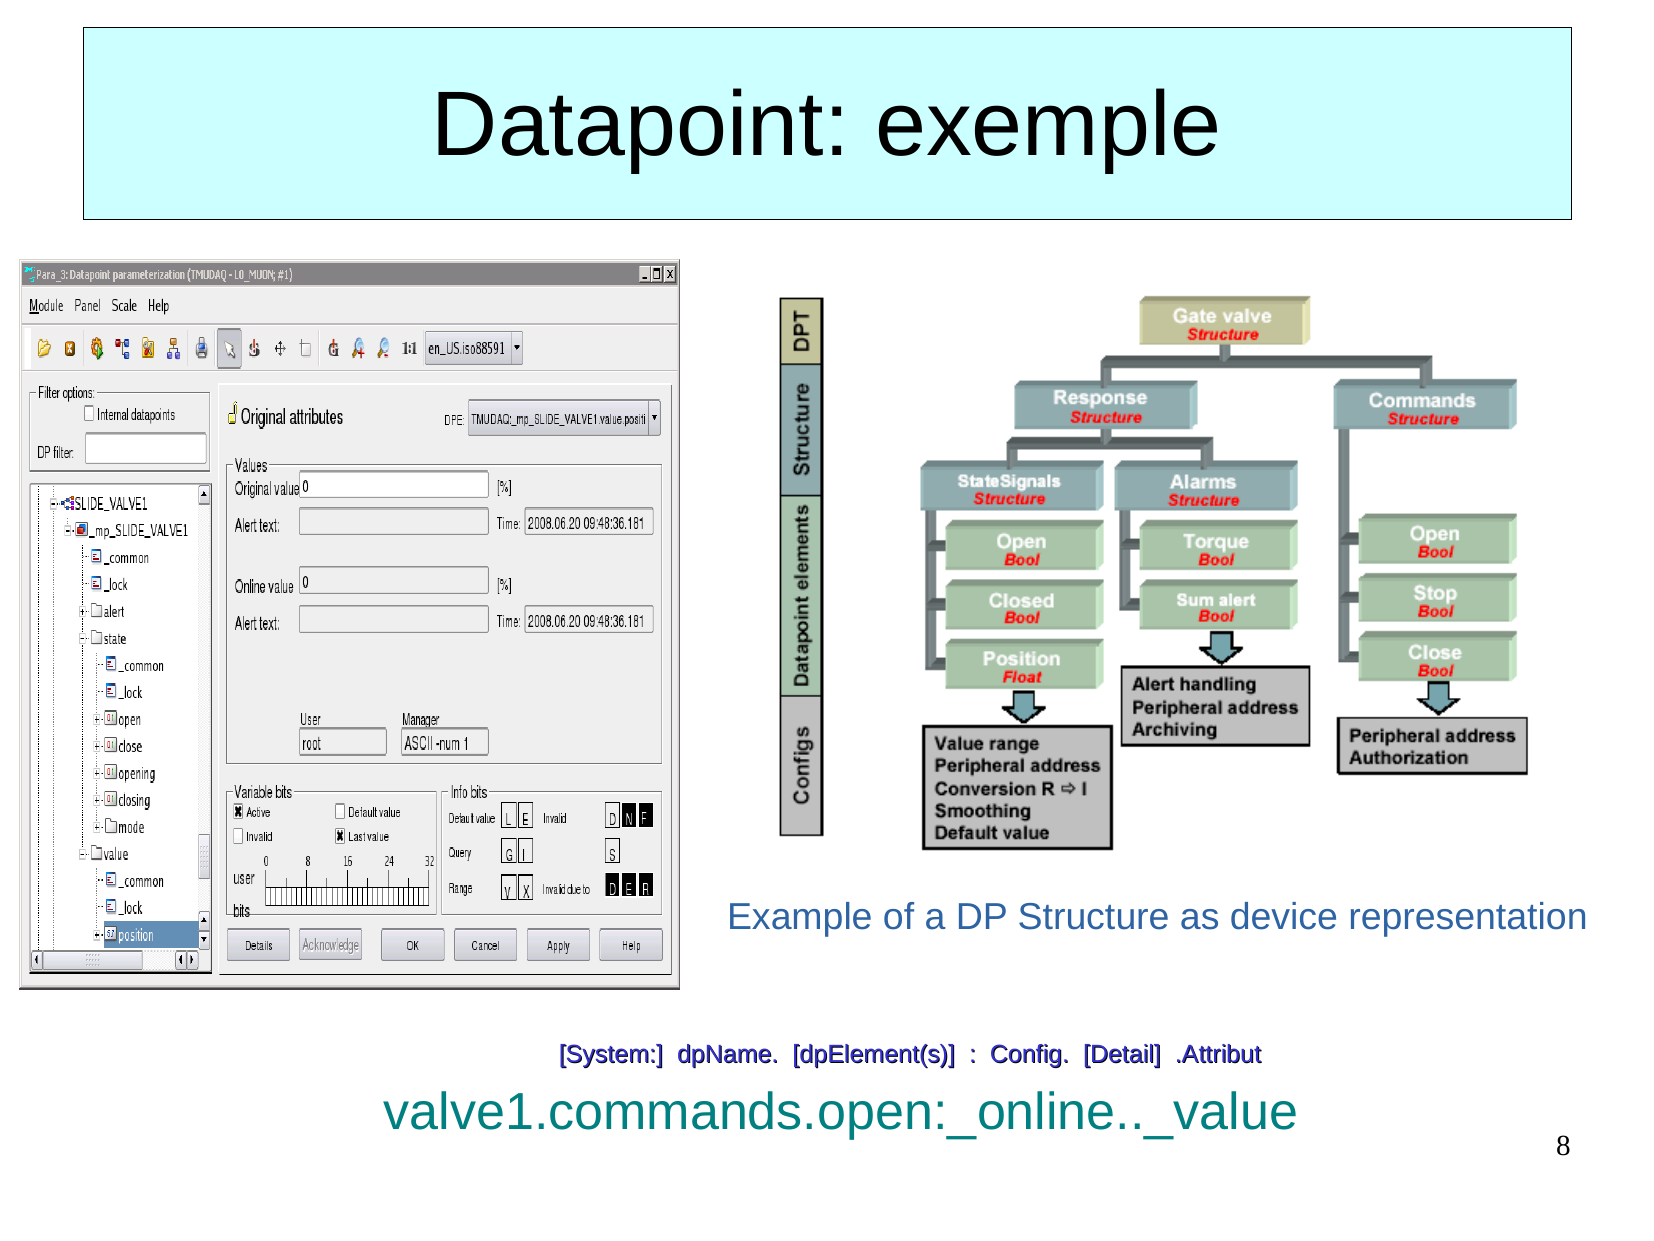

# Datapoint: exemple
Example of a DP Structure as device representation
[System:] dpName. [dpElement(s)] : Config. [Detail] .Attribut
valve1.commands.open:_online.._value
8